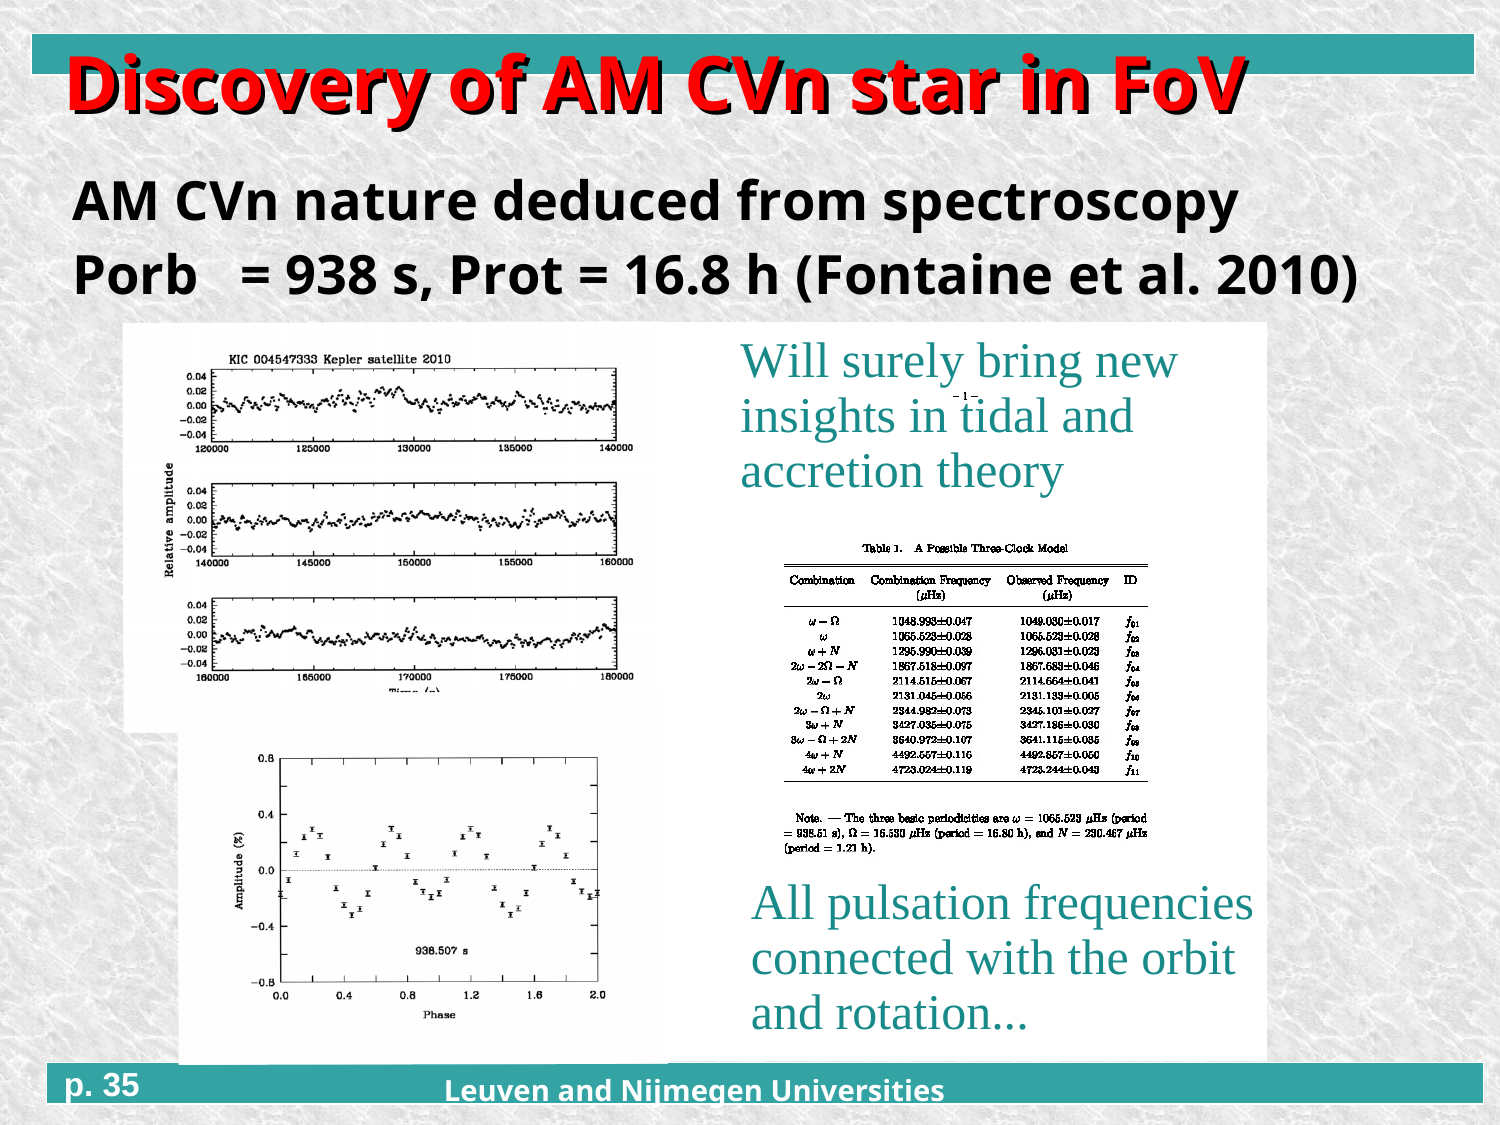

# Discovery of AM CVn star in FoV
AM CVn nature deduced from spectroscopy
Porb = 938 s, Prot = 16.8 h (Fontaine et al. 2010)
Will surely bring new insights in tidal and accretion theory
All pulsation frequencies connected with the orbit
and rotation...